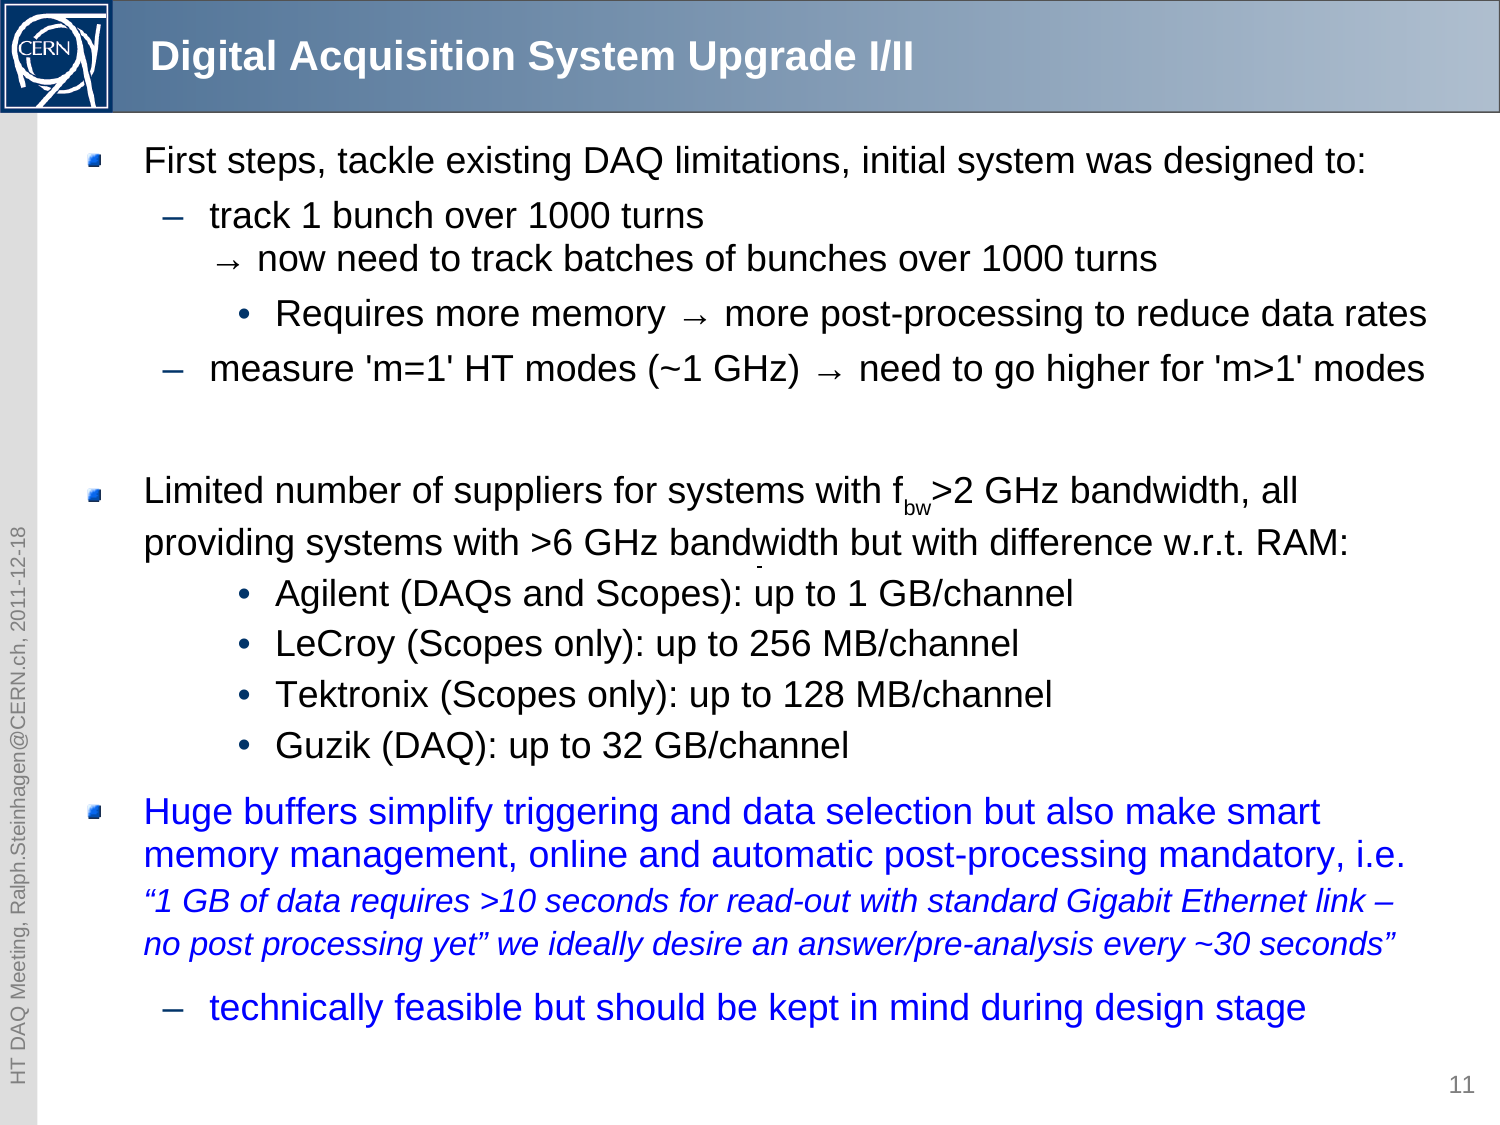

# Digital Acquisition System Upgrade I/II
First steps, tackle existing DAQ limitations, initial system was designed to:
track 1 bunch over 1000 turns 					→ now need to track batches of bunches over 1000 turns
Requires more memory → more post-processing to reduce data rates
measure 'm=1' HT modes (~1 GHz) → need to go higher for 'm>1' modes
Limited number of suppliers for systems with fbw>2 GHz bandwidth, all providing systems with >6 GHz bandwidth but with difference w.r.t. RAM:
Agilent (DAQs and Scopes): up to 1 GB/channel
LeCroy (Scopes only): up to 256 MB/channel
Tektronix (Scopes only): up to 128 MB/channel
Guzik (DAQ): up to 32 GB/channel
Huge buffers simplify triggering and data selection but also make smart memory management, online and automatic post-processing mandatory, i.e.	“1 GB of data requires >10 seconds for read-out with standard Gigabit Ethernet link – no post processing yet” we ideally desire an answer/pre-analysis every ~30 seconds”
technically feasible but should be kept in mind during design stage